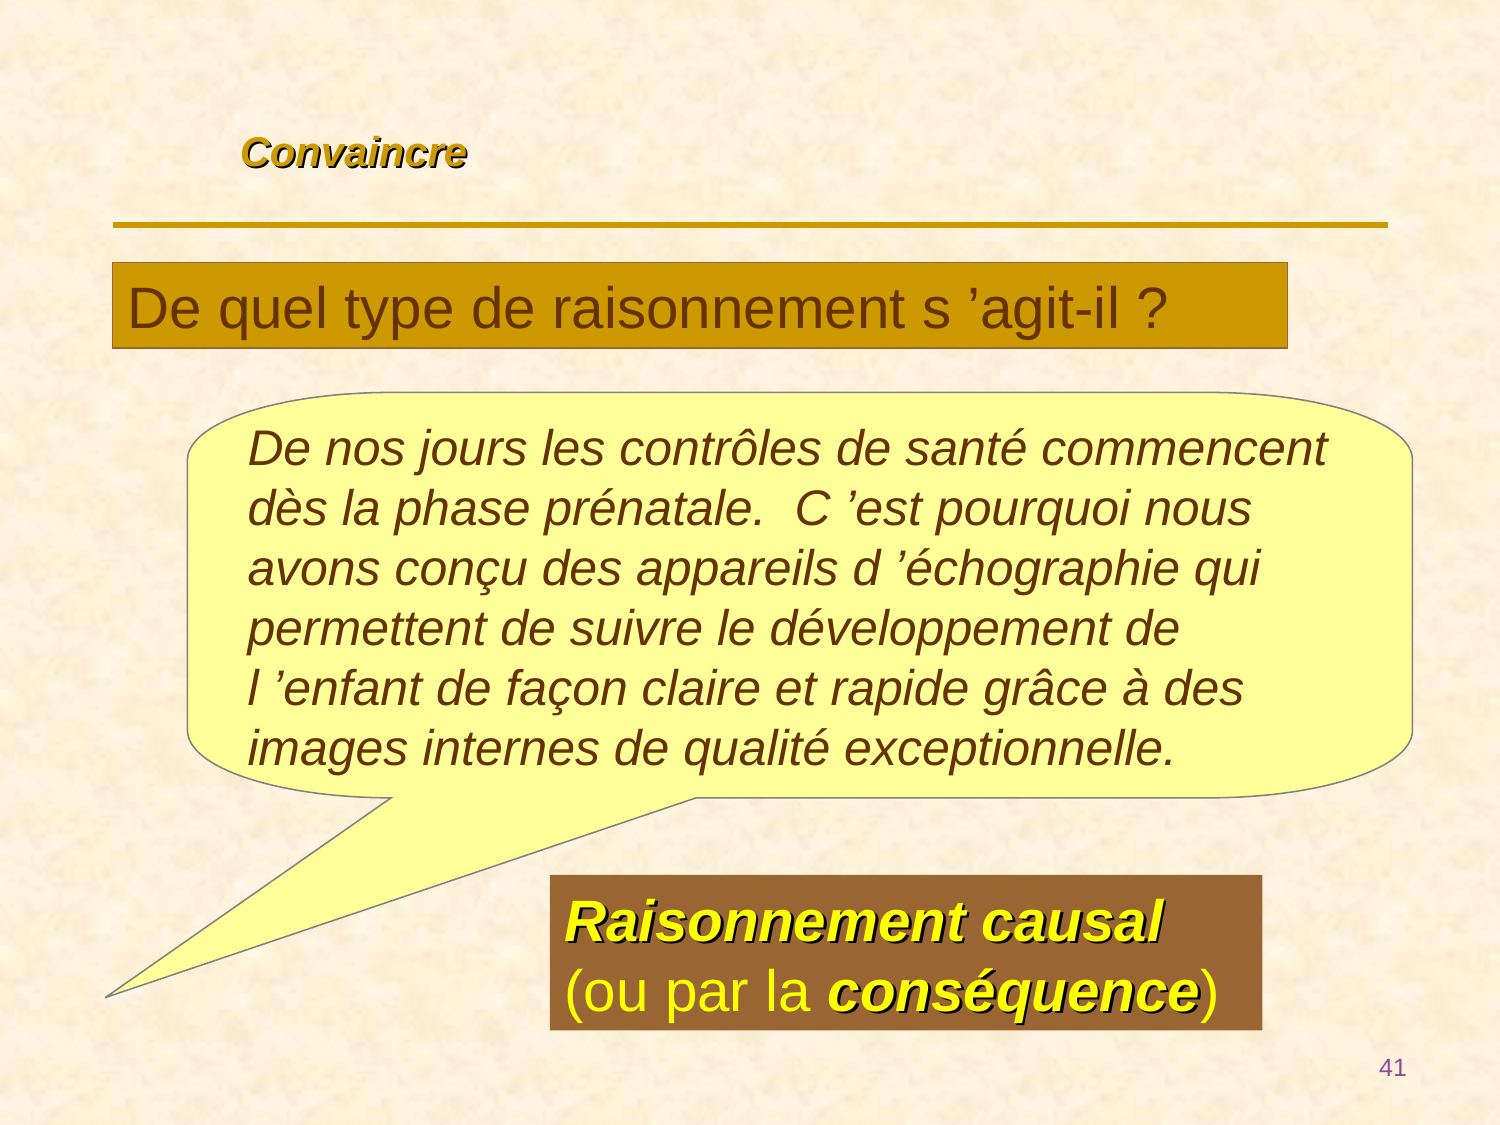

Convaincre
De quel type de raisonnement s ’agit-il ?
De nos jours les contrôles de santé commencent dès la phase prénatale. C ’est pourquoi nous avons conçu des appareils d ’échographie qui permettent de suivre le développement de l ’enfant de façon claire et rapide grâce à des images internes de qualité exceptionnelle.
Raisonnement causal
(ou par la conséquence)
41